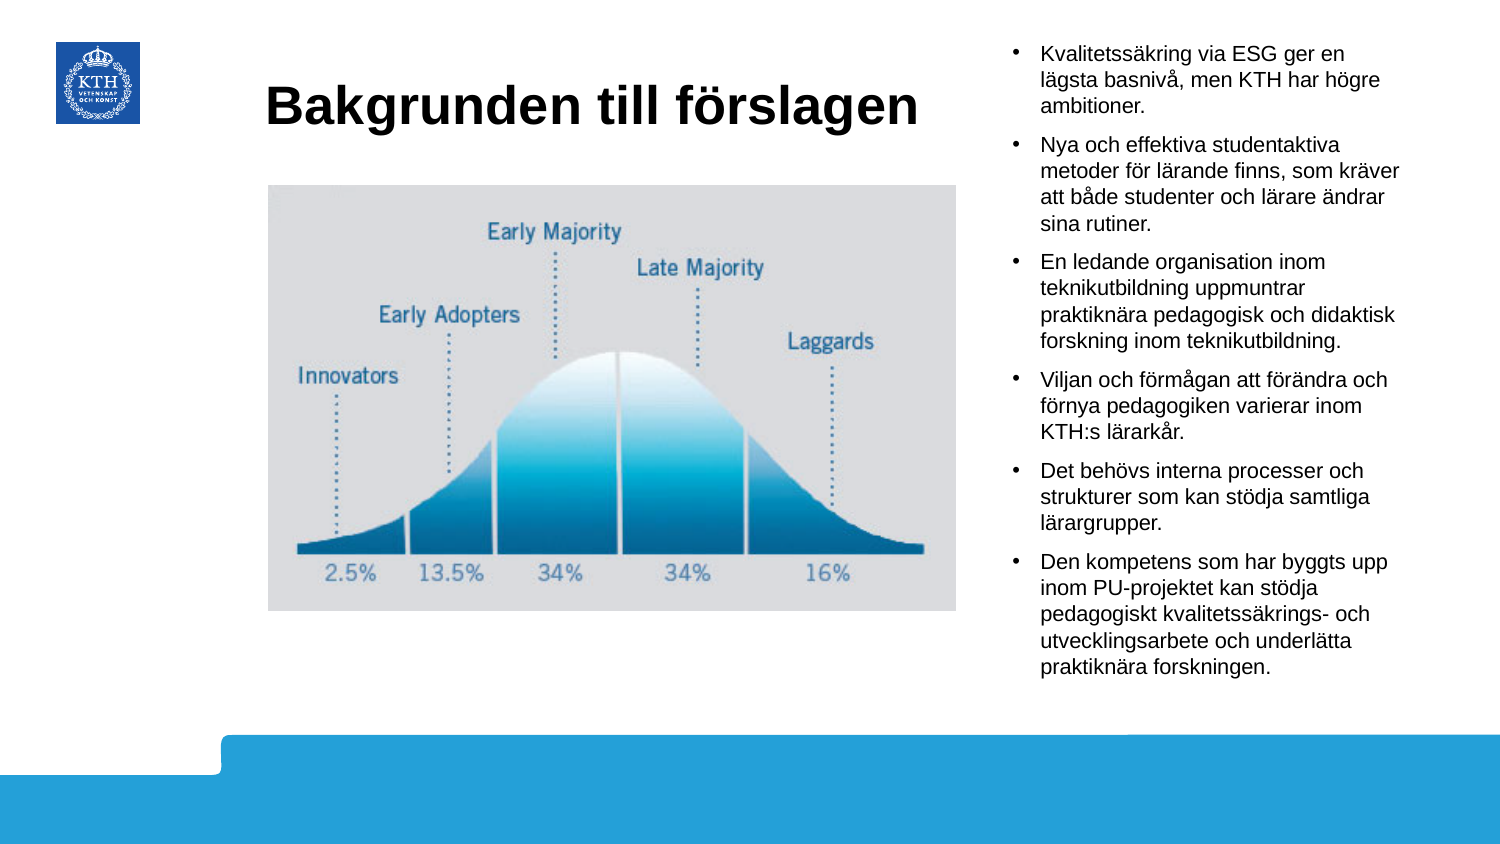

Kvalitetssäkring via ESG ger en lägsta basnivå, men KTH har högre ambitioner.
Nya och effektiva studentaktiva metoder för lärande finns, som kräver att både studenter och lärare ändrar sina rutiner.
En ledande organisation inom teknikutbildning uppmuntrar praktiknära pedagogisk och didaktisk forskning inom teknikutbildning.
Viljan och förmågan att förändra och förnya pedagogiken varierar inom KTH:s lärarkår.
Det behövs interna processer och strukturer som kan stödja samtliga lärargrupper.
Den kompetens som har byggts upp inom PU-projektet kan stödja pedagogiskt kvalitetssäkrings- och utvecklingsarbete och underlätta praktiknära forskningen.
# Bakgrunden till förslagen